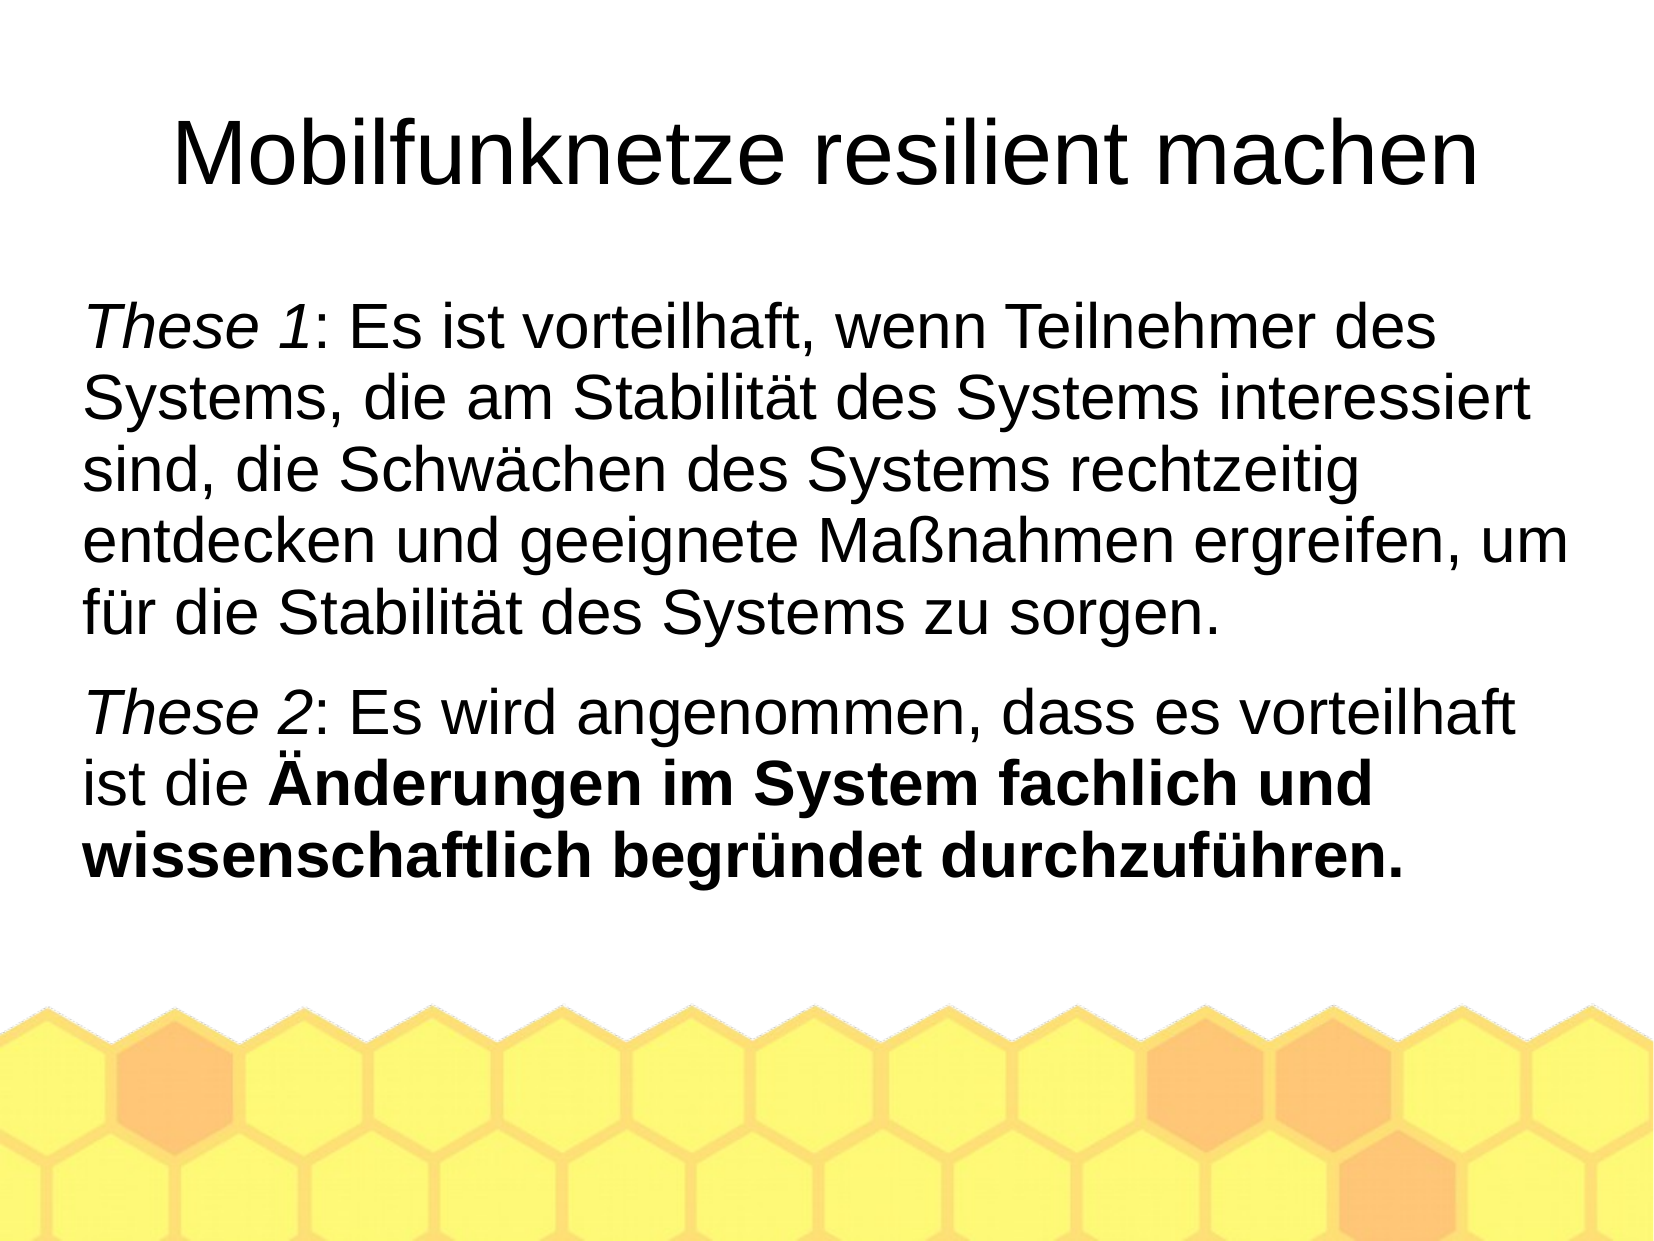

# Mobilfunknetze resilient machen
These 1: Es ist vorteilhaft, wenn Teilnehmer des Systems, die am Stabilität des Systems interessiert sind, die Schwächen des Systems rechtzeitig entdecken und geeignete Maßnahmen ergreifen, um für die Stabilität des Systems zu sorgen.
These 2: Es wird angenommen, dass es vorteilhaft ist die Änderungen im System fachlich und wissenschaftlich begründet durchzuführen.